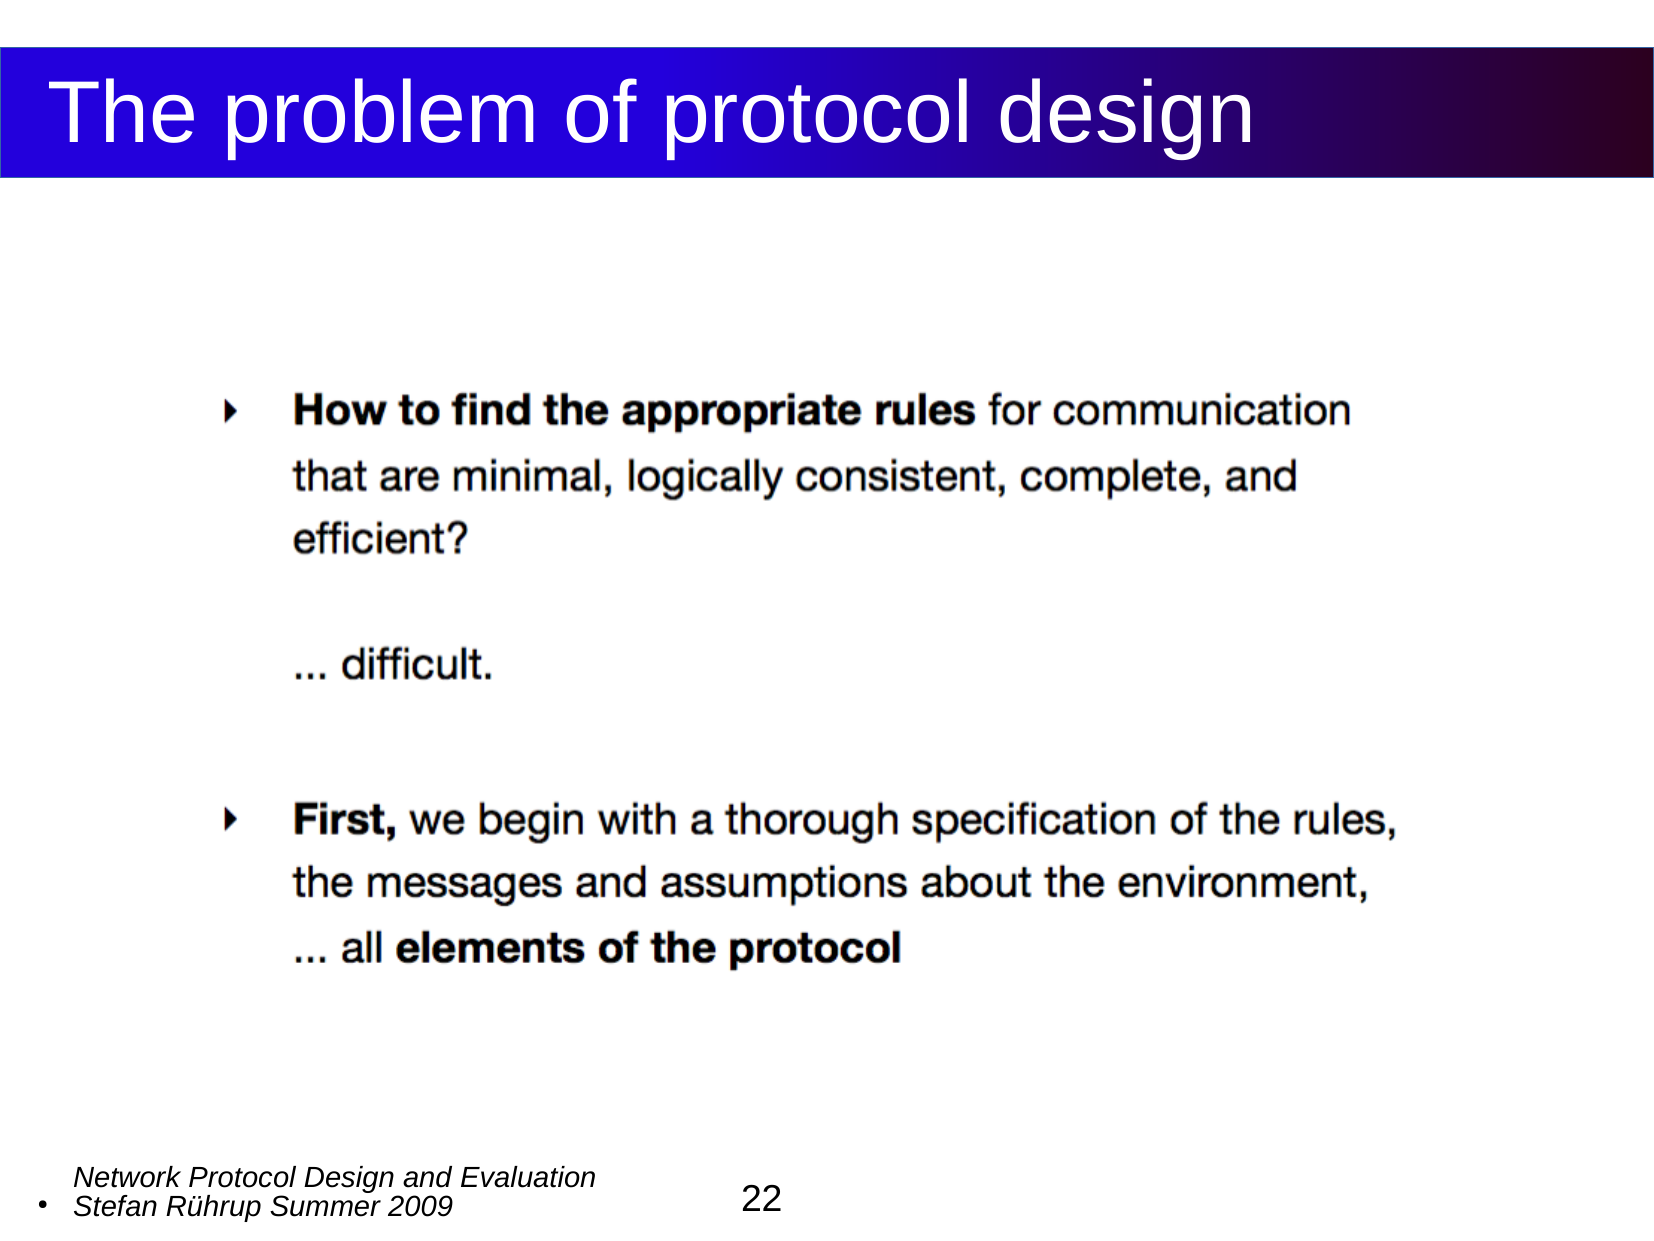

# The problem of protocol design
Network Protocol Design and Evaluation
Stefan Rührup Summer 2009